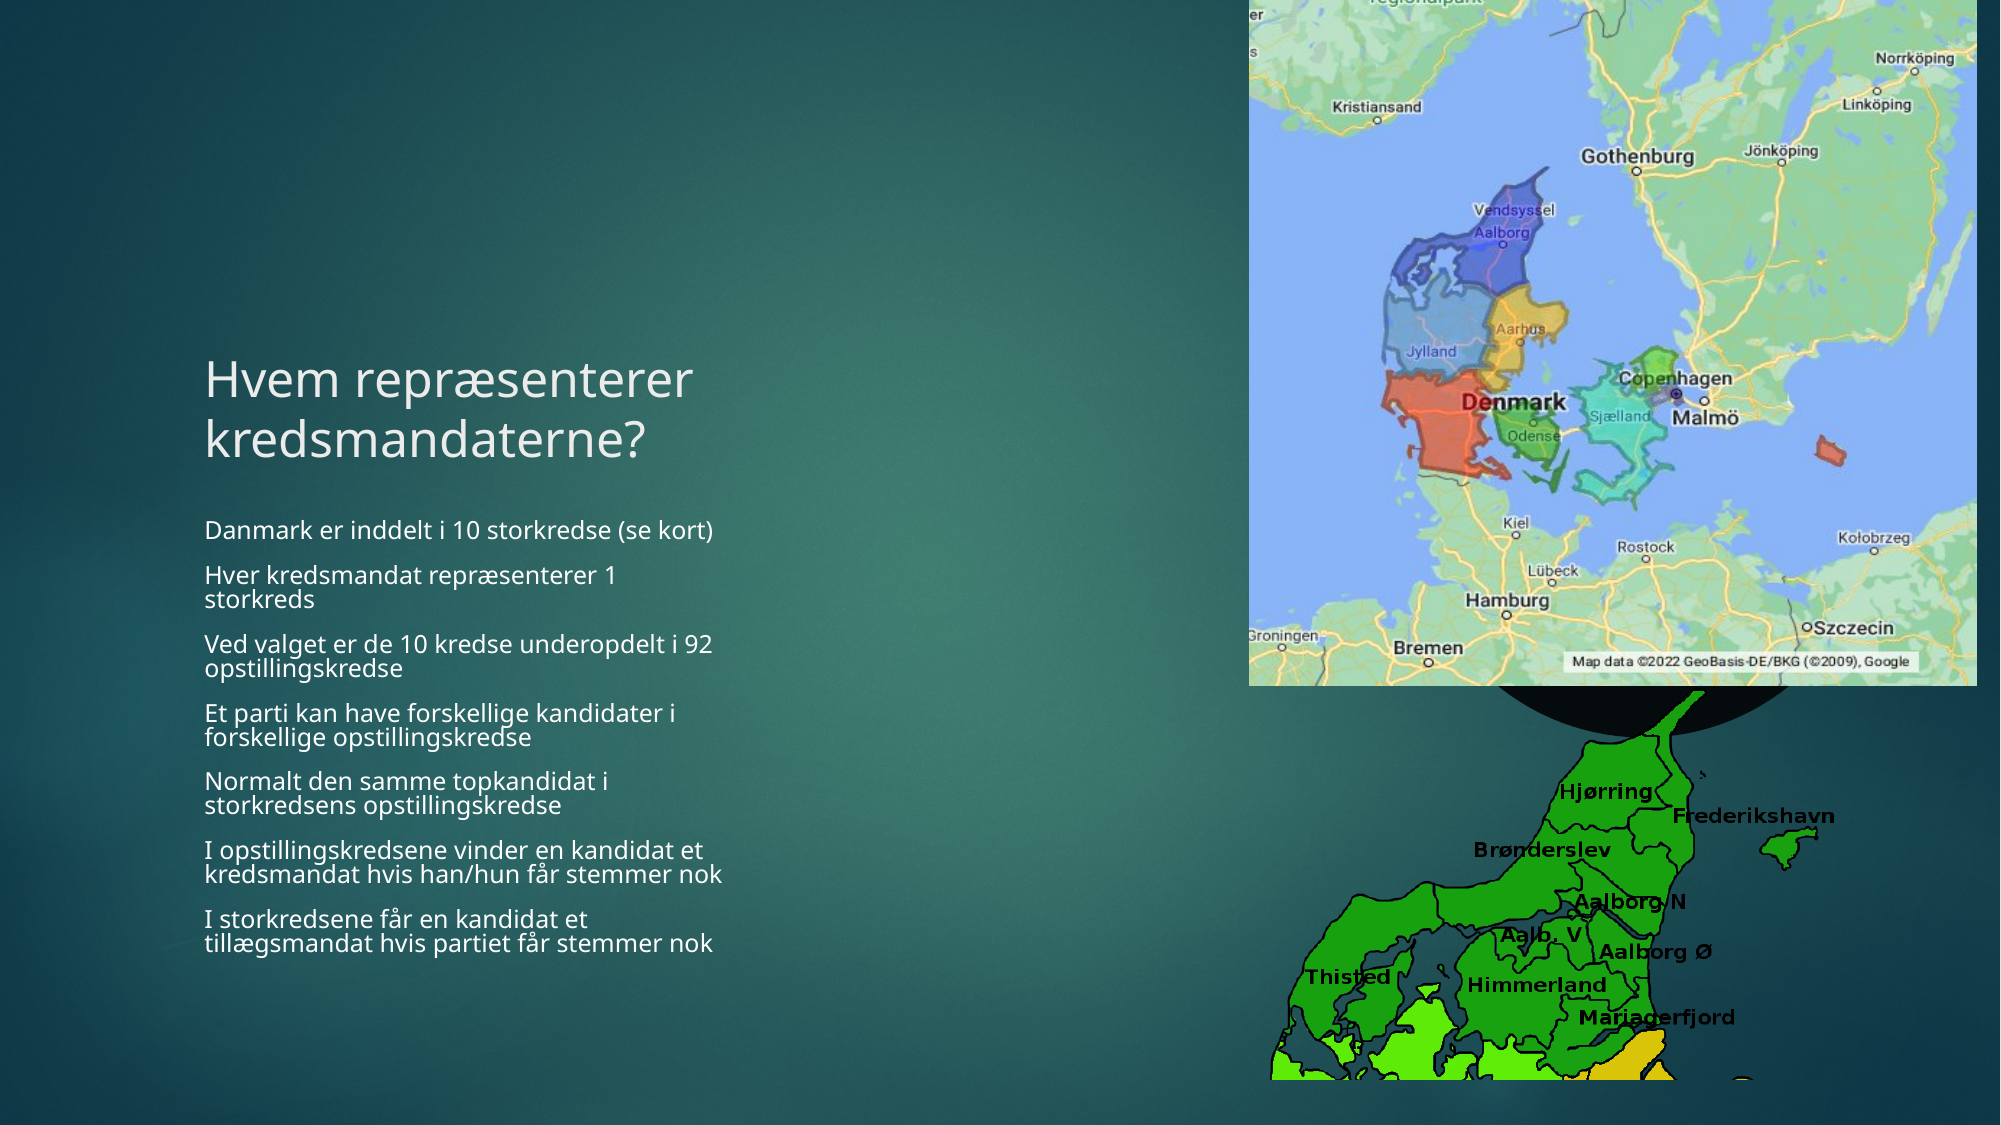

# Hvem repræsenterer kredsmandaterne?
Danmark er inddelt i 10 storkredse (se kort)
Hver kredsmandat repræsenterer 1 storkreds
Ved valget er de 10 kredse underopdelt i 92 opstillingskredse
Et parti kan have forskellige kandidater i forskellige opstillingskredse
Normalt den samme topkandidat i storkredsens opstillingskredse
I opstillingskredsene vinder en kandidat et kredsmandat hvis han/hun får stemmer nok
I storkredsene får en kandidat et tillægsmandat hvis partiet får stemmer nok